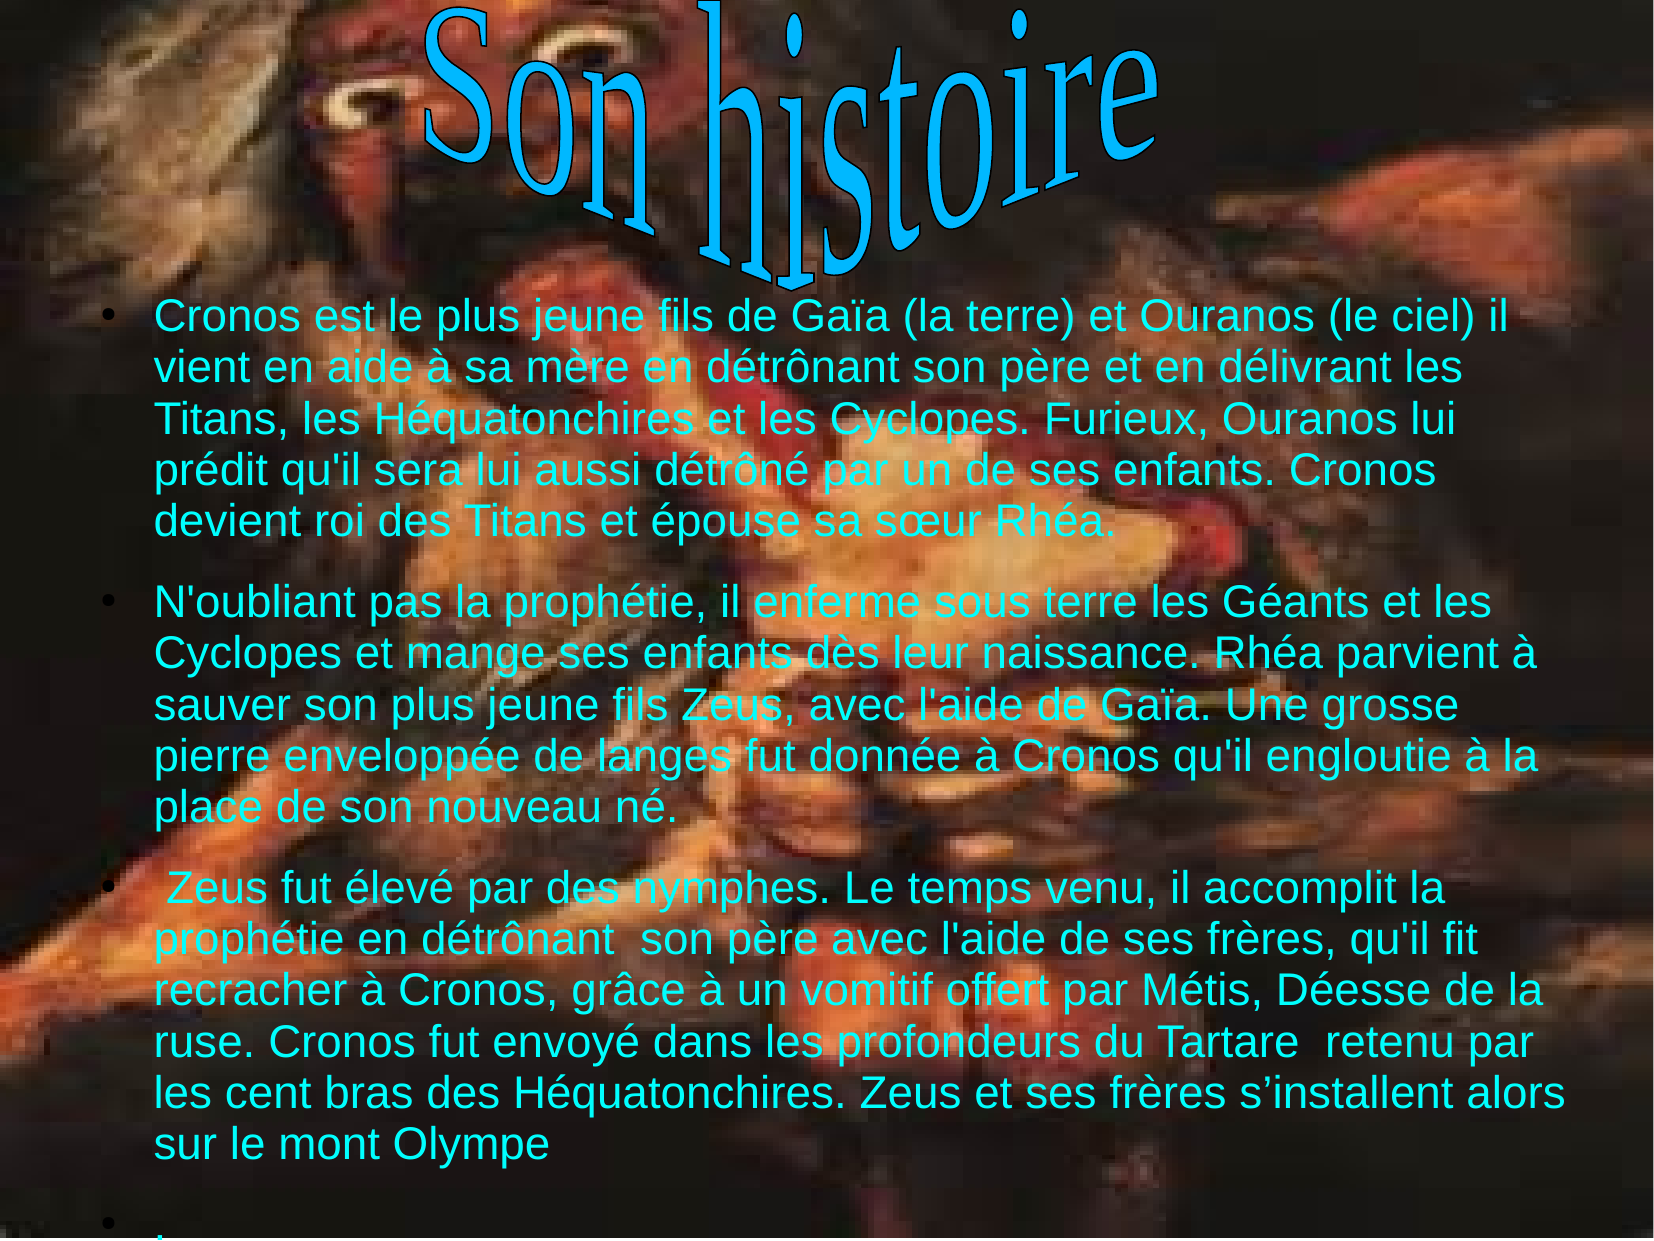

Son histoire
http://ts1.mm.bing.net/th?id=HN.608046169901171044&pid=1.7
# Cronos est le plus jeune fils de Gaïa (la terre) et Ouranos (le ciel) il vient en aide à sa mère en détrônant son père et en délivrant les Titans, les Héquatonchires et les Cyclopes. Furieux, Ouranos lui prédit qu'il sera lui aussi détrôné par un de ses enfants. Cronos devient roi des Titans et épouse sa sœur Rhéa.
N'oubliant pas la prophétie, il enferme sous terre les Géants et les Cyclopes et mange ses enfants dès leur naissance. Rhéa parvient à sauver son plus jeune fils Zeus, avec l'aide de Gaïa. Une grosse pierre enveloppée de langes fut donnée à Cronos qu'il engloutie à la place de son nouveau né.
 Zeus fut élevé par des nymphes. Le temps venu, il accomplit la prophétie en détrônant son père avec l'aide de ses frères, qu'il fit recracher à Cronos, grâce à un vomitif offert par Métis, Déesse de la ruse. Cronos fut envoyé dans les profondeurs du Tartare retenu par les cent bras des Héquatonchires. Zeus et ses frères s’installent alors sur le mont Olympe
.